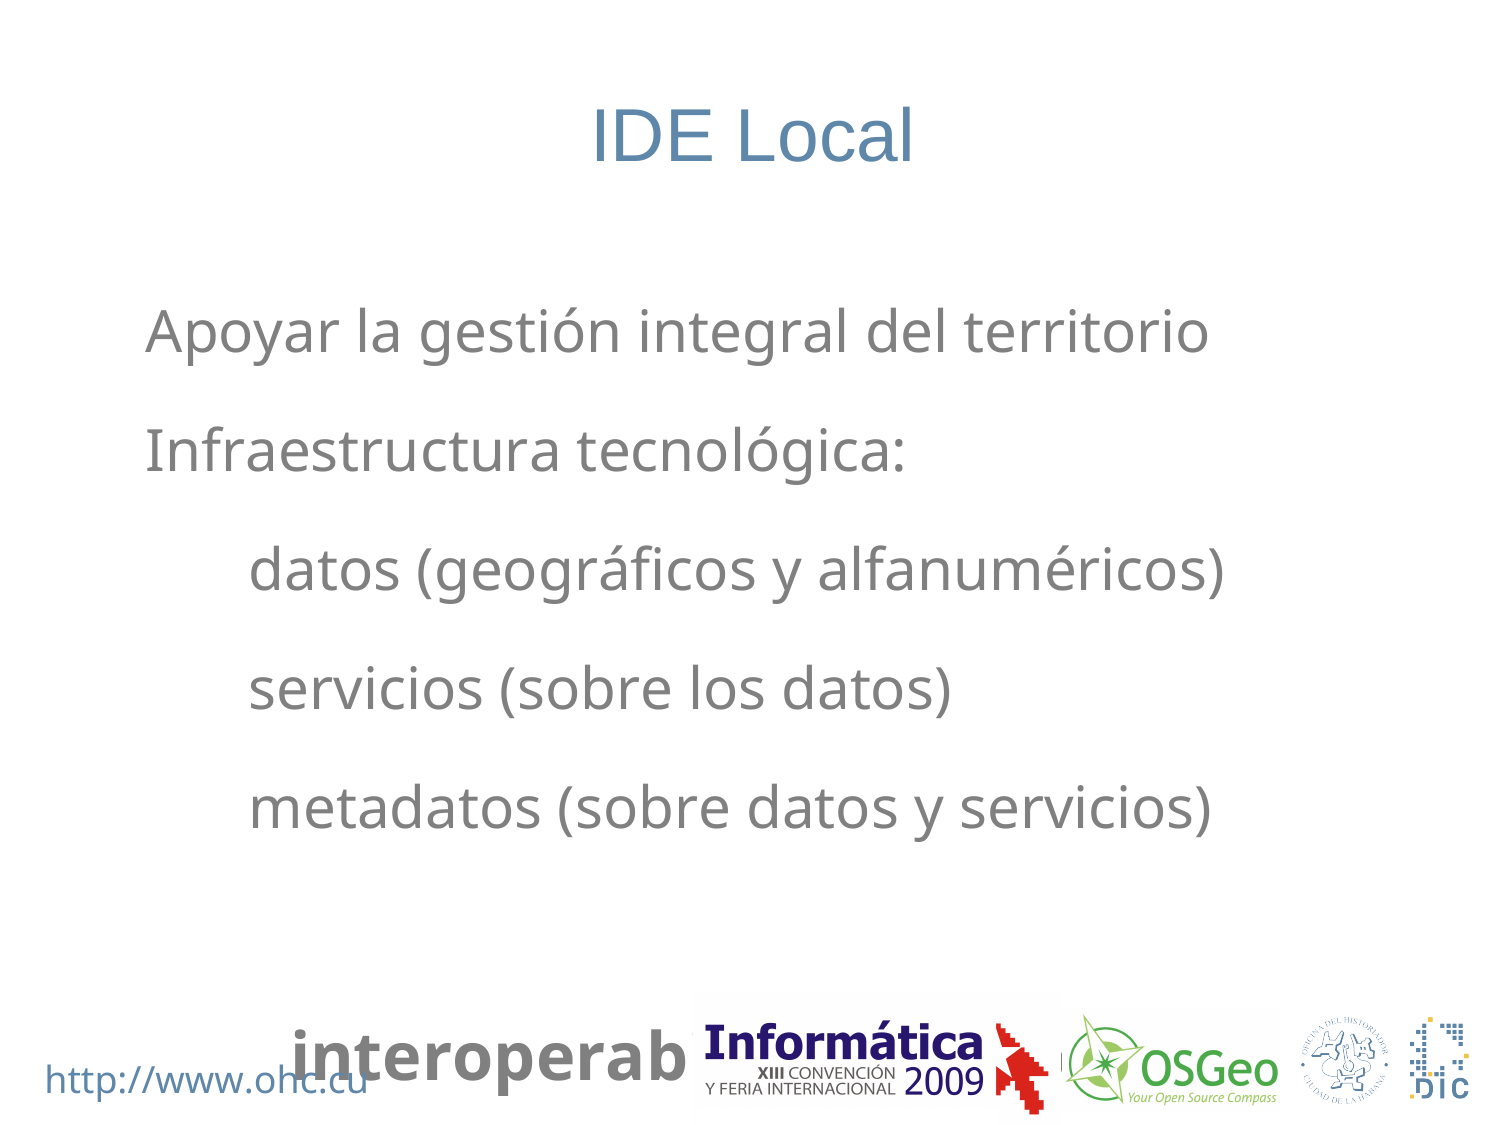

IDE Local
Apoyar la gestión integral del territorio
Infraestructura tecnológica:
		datos (geográficos y alfanuméricos)
		servicios (sobre los datos)
		metadatos (sobre datos y servicios)
interoperabilidad sintáctica
http://www.ohc.cu